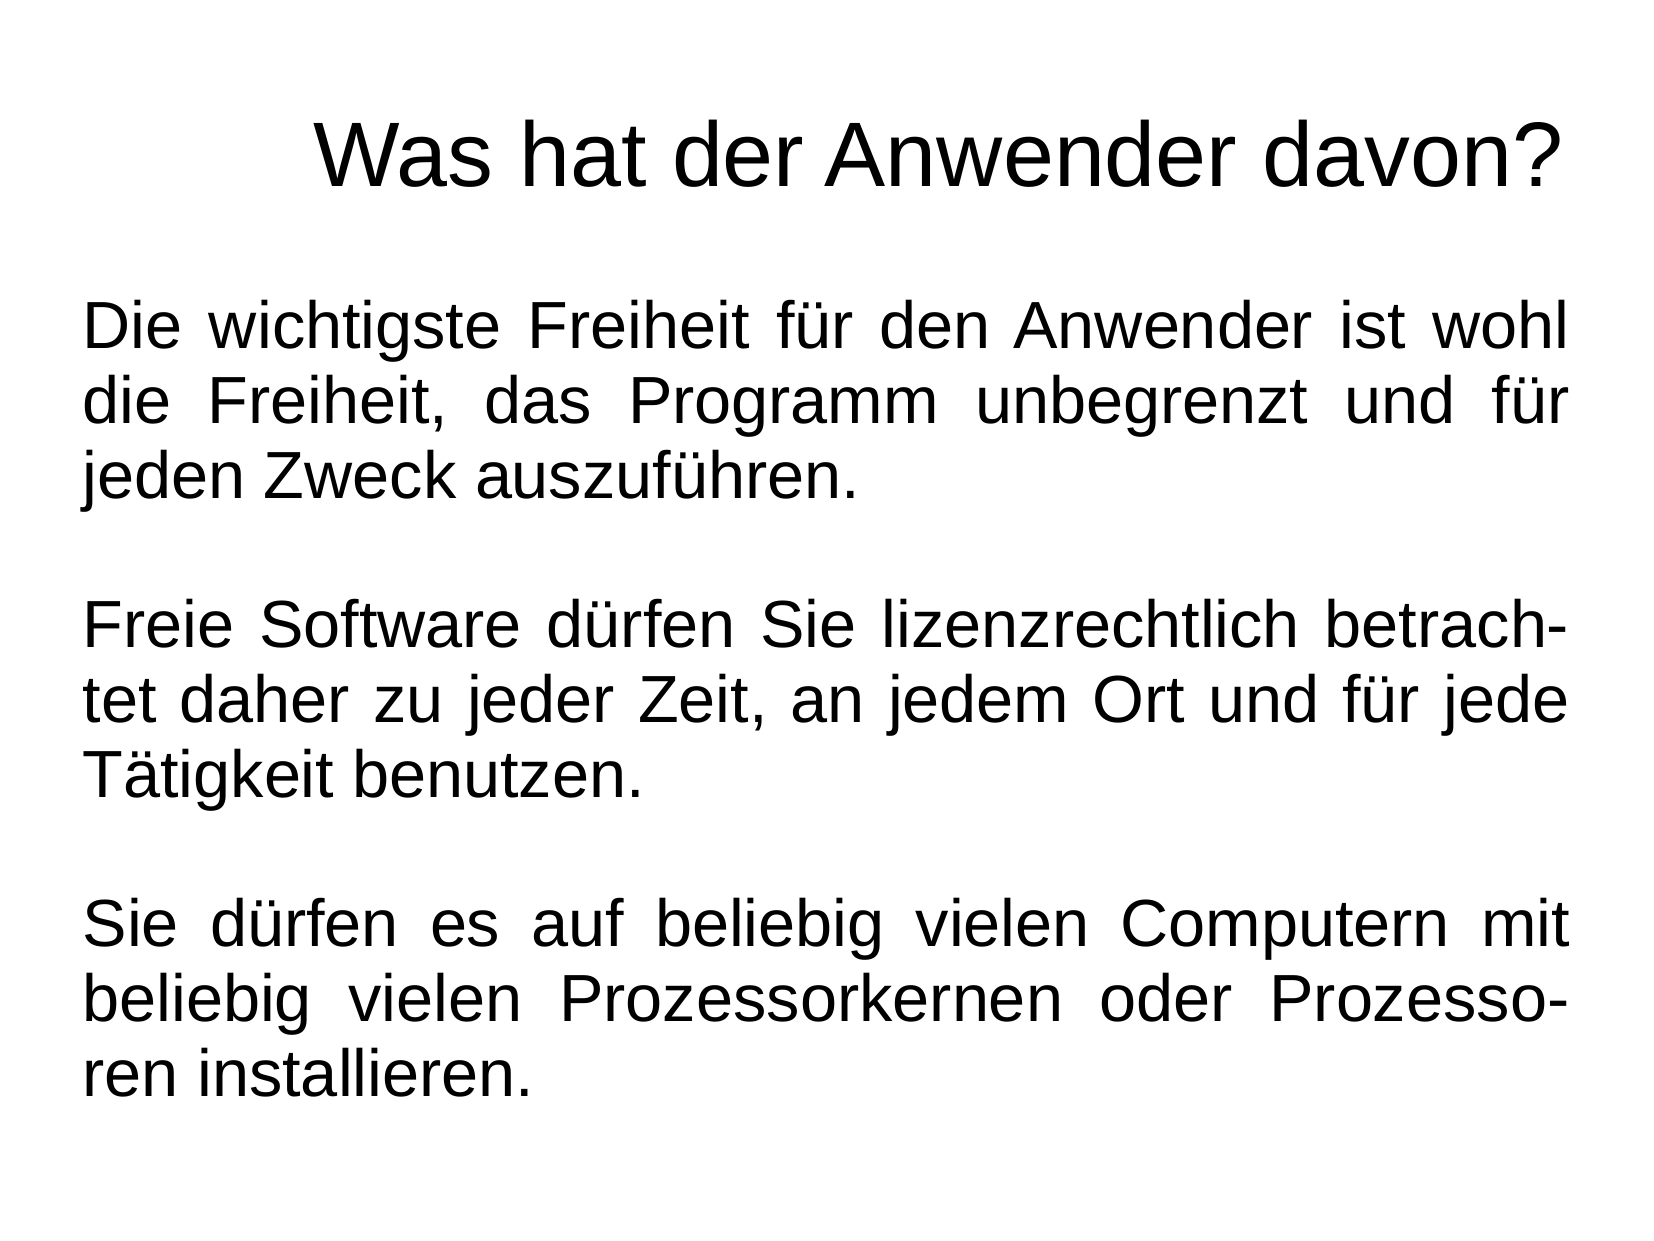

# Was hat der Anwender davon?
Die wichtigste Freiheit für den Anwender ist wohl die Freiheit, das Programm unbegrenzt und für jeden Zweck auszuführen.
Freie Software dürfen Sie lizenzrechtlich betrach-tet daher zu jeder Zeit, an jedem Ort und für jede Tätigkeit benutzen.
Sie dürfen es auf beliebig vielen Computern mit beliebig vielen Prozessorkernen oder Prozesso-ren installieren.